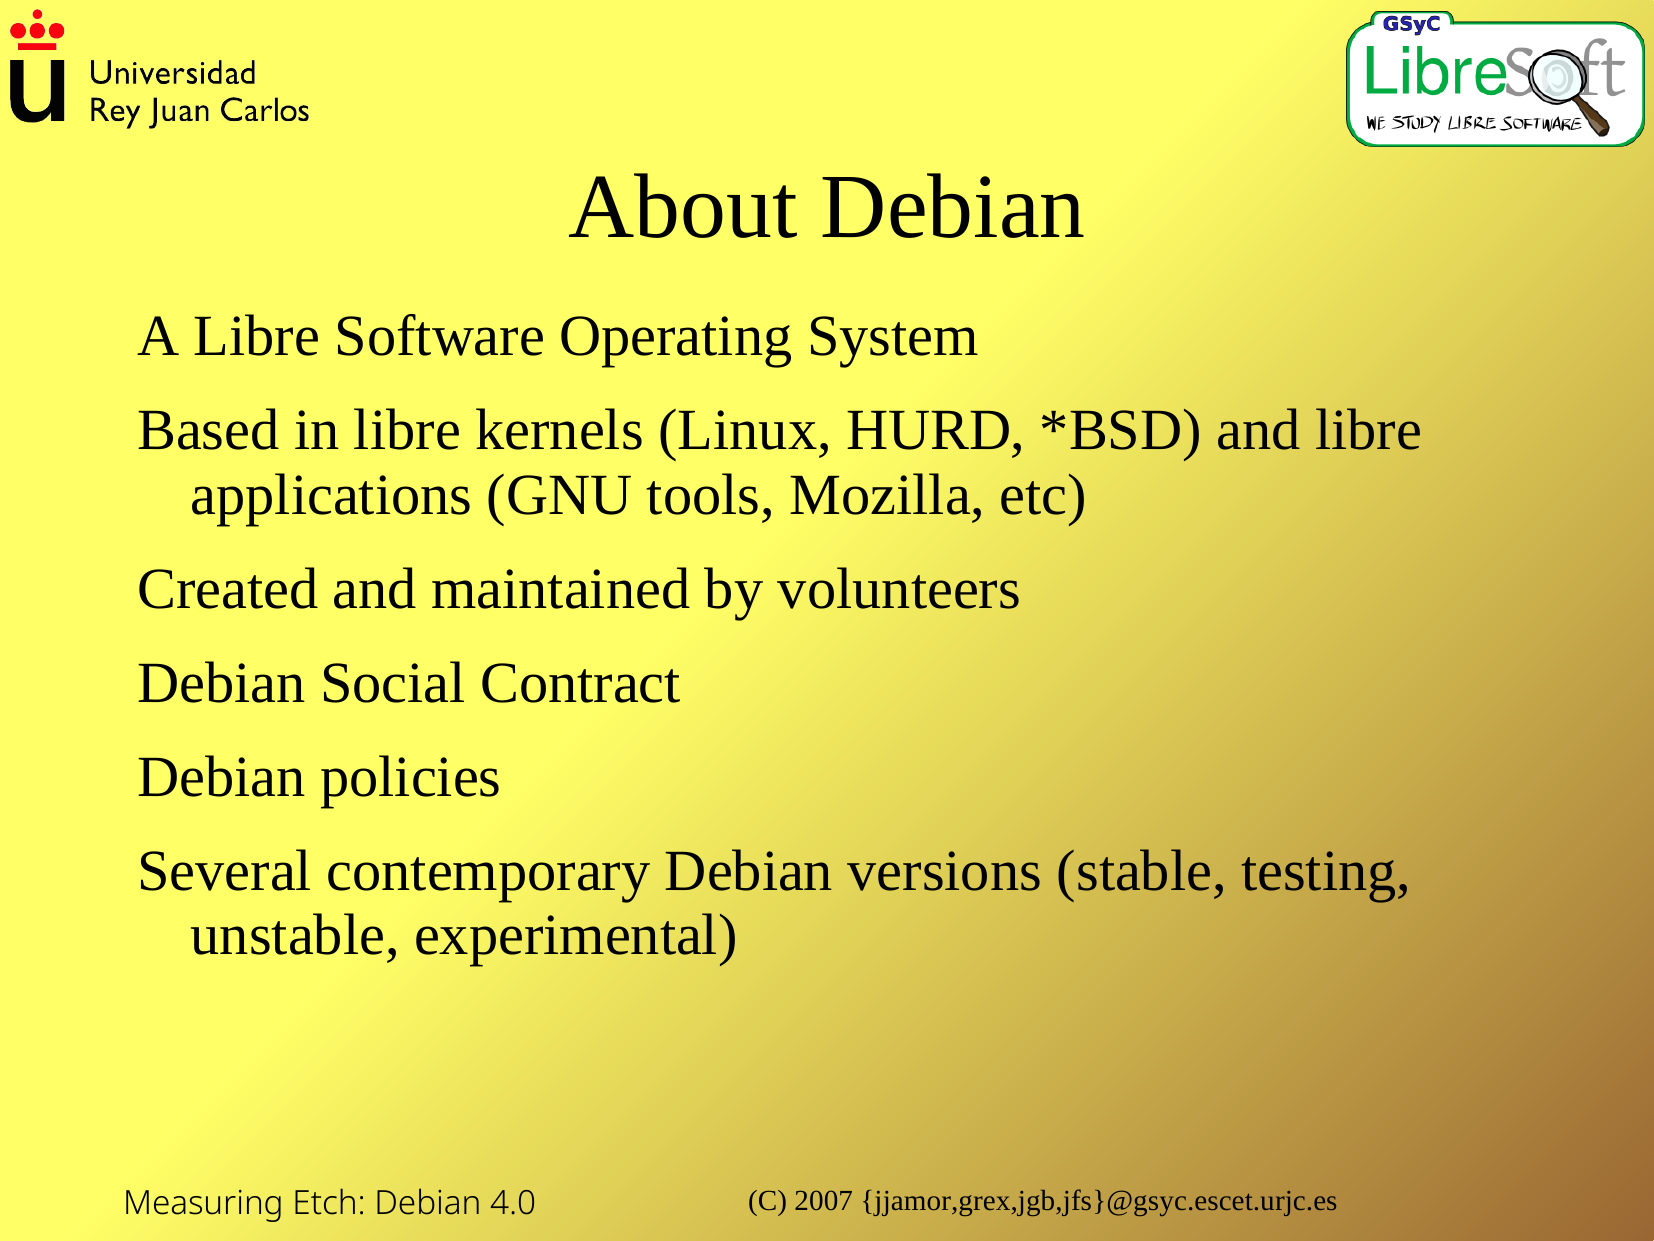

# About Debian
A Libre Software Operating System
Based in libre kernels (Linux, HURD, *BSD) and libre applications (GNU tools, Mozilla, etc)
Created and maintained by volunteers
Debian Social Contract
Debian policies
Several contemporary Debian versions (stable, testing, unstable, experimental)